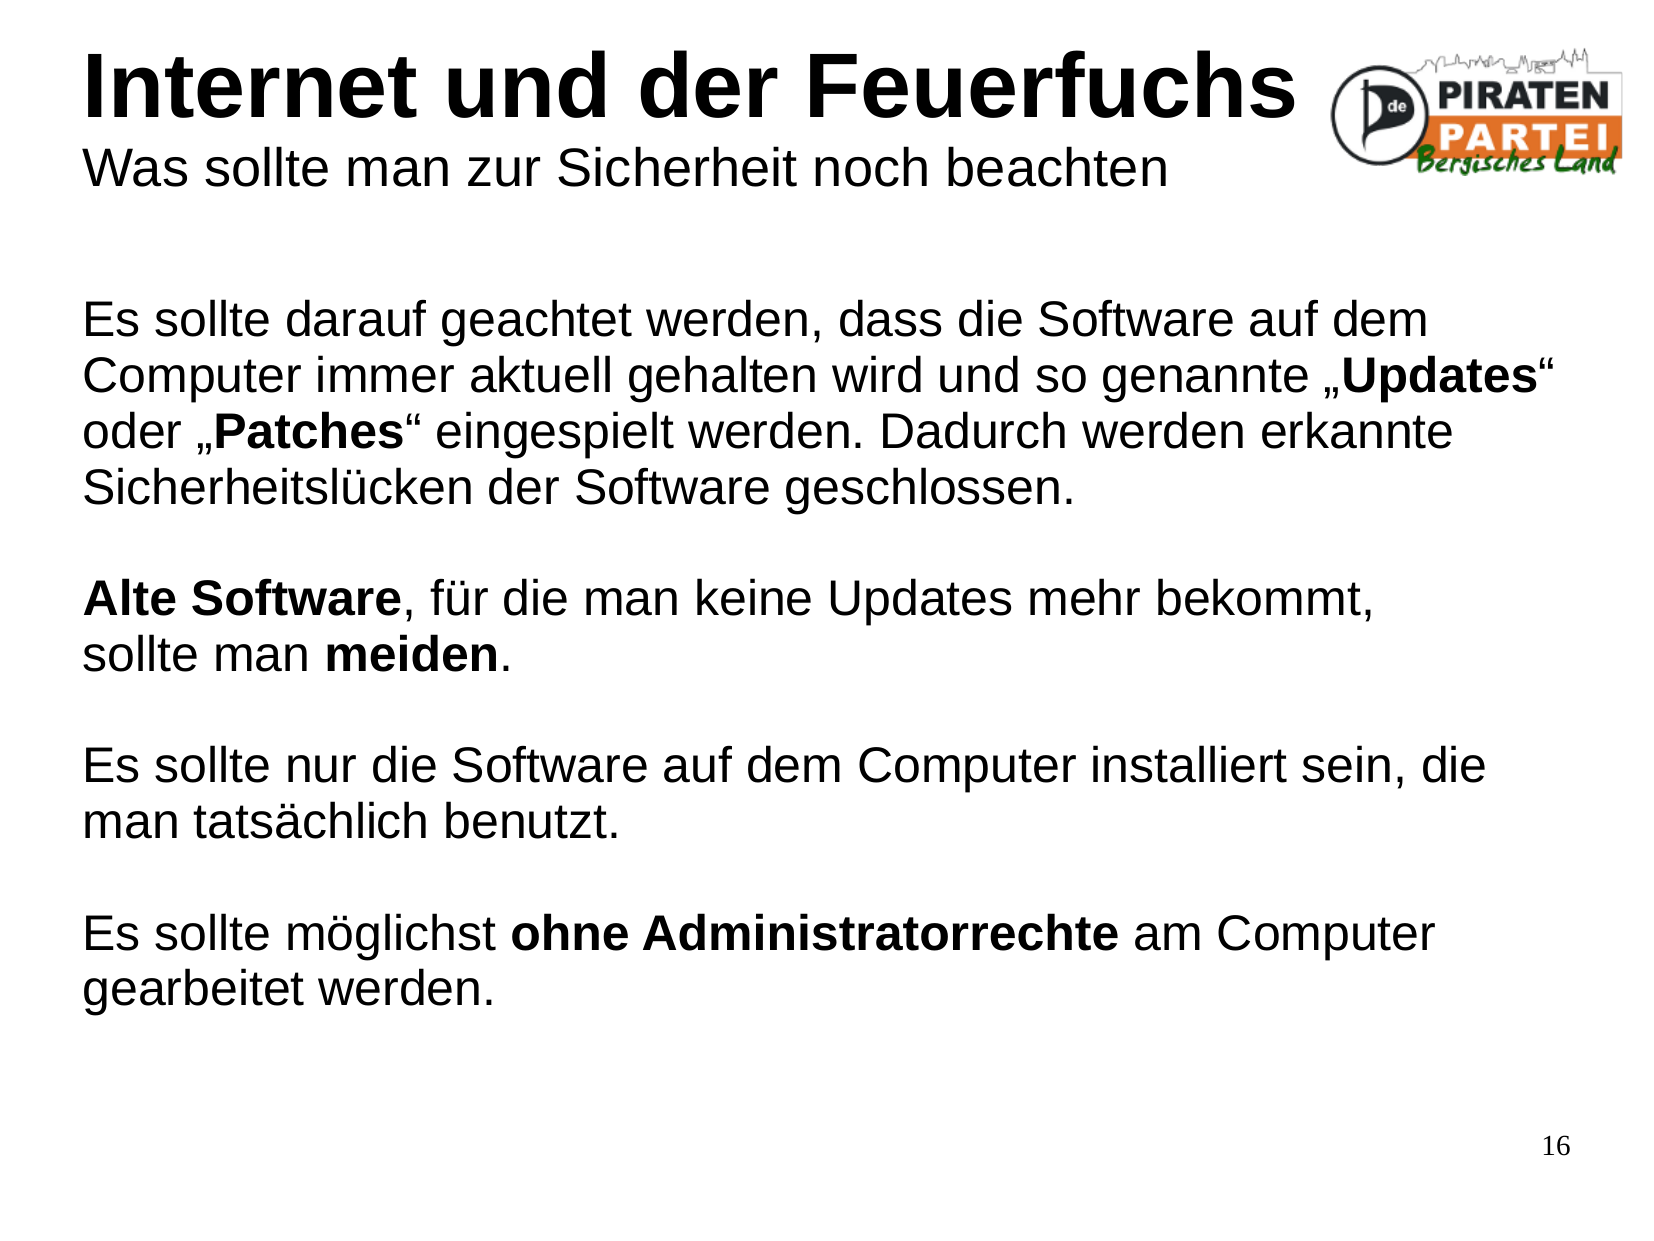

# Internet und der Feuerfuchs Was sollte man zur Sicherheit noch beachten
Es sollte darauf geachtet werden, dass die Software auf dem Computer immer aktuell gehalten wird und so genannte „Updates“ oder „Patches“ eingespielt werden. Dadurch werden erkannte Sicherheitslücken der Software geschlossen.
Alte Software, für die man keine Updates mehr bekommt,
sollte man meiden.
Es sollte nur die Software auf dem Computer installiert sein, die man tatsächlich benutzt.
Es sollte möglichst ohne Administratorrechte am Computer gearbeitet werden.
16